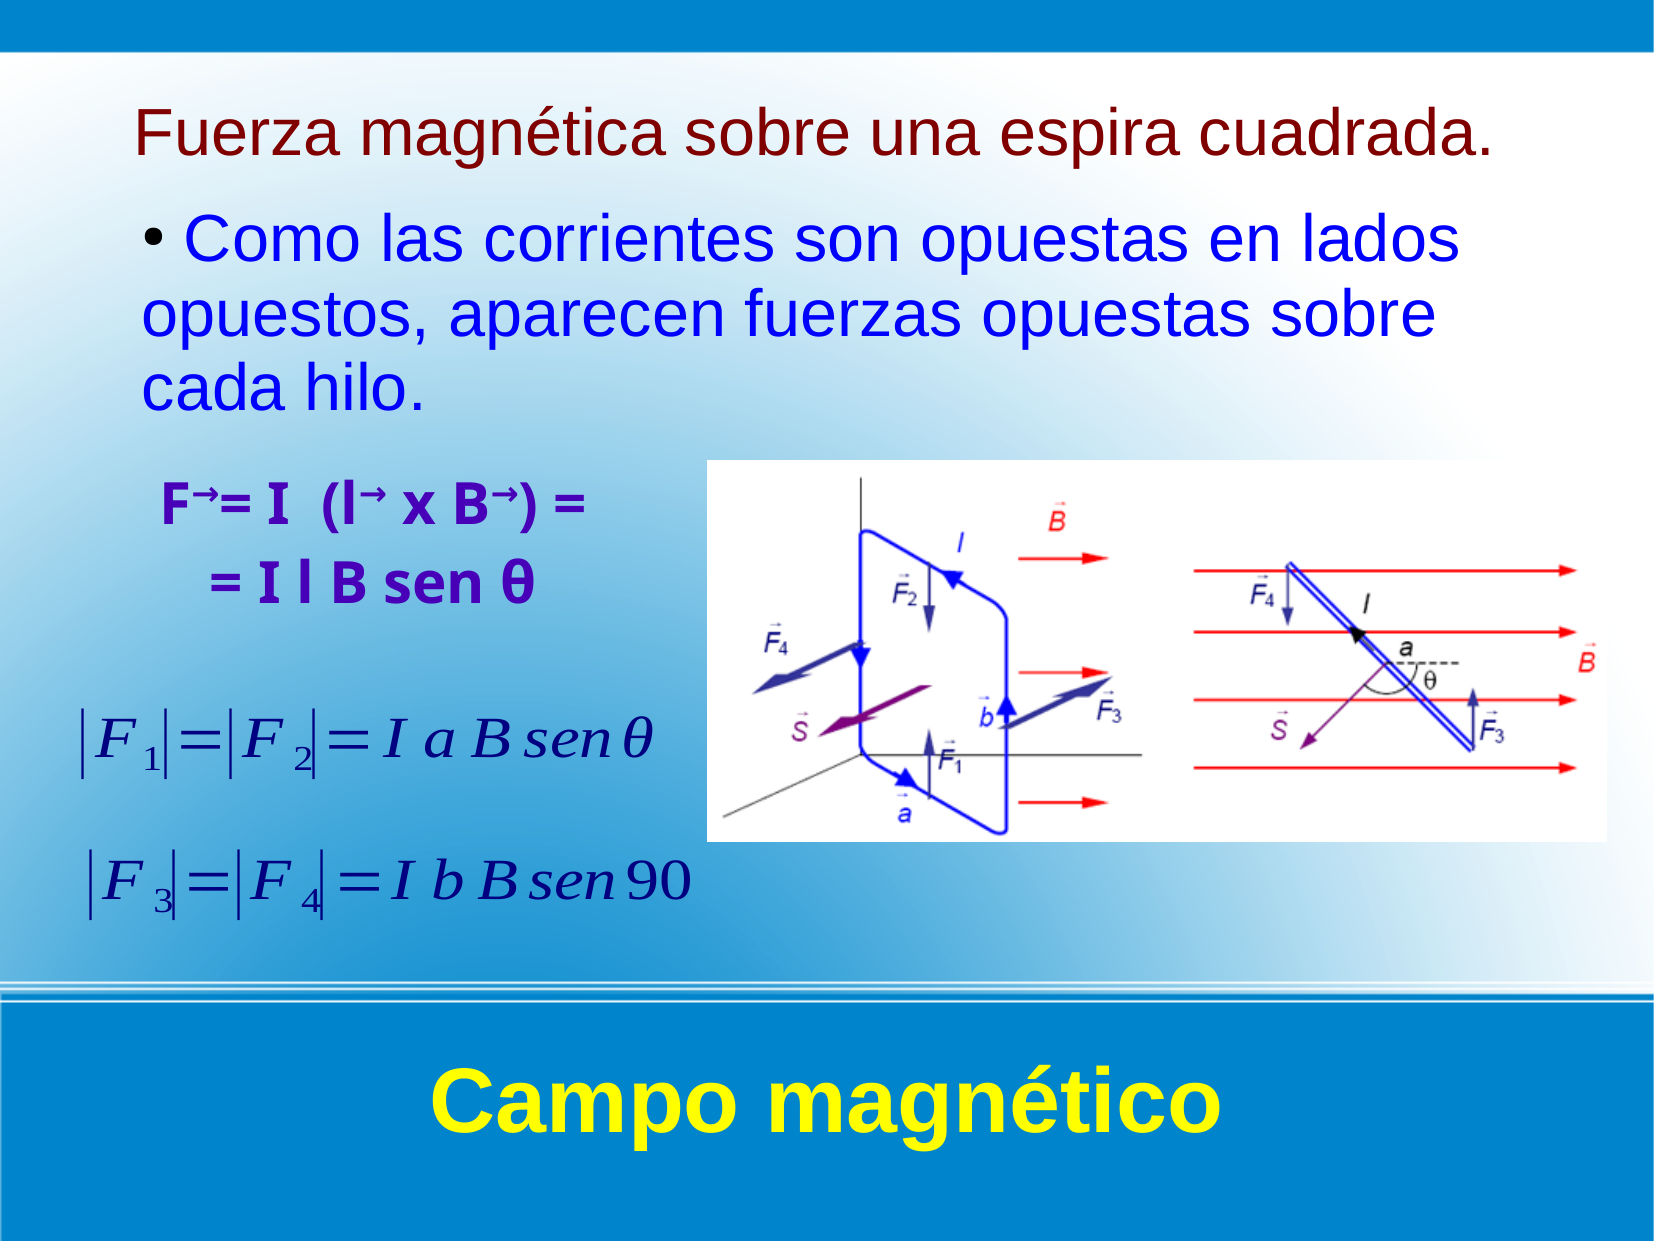

Fuerza magnética sobre una espira cuadrada.
 Como las corrientes son opuestas en lados opuestos, aparecen fuerzas opuestas sobre cada hilo.
F→= I (l→ x B→) =
= I l B sen θ
# Campo magnético